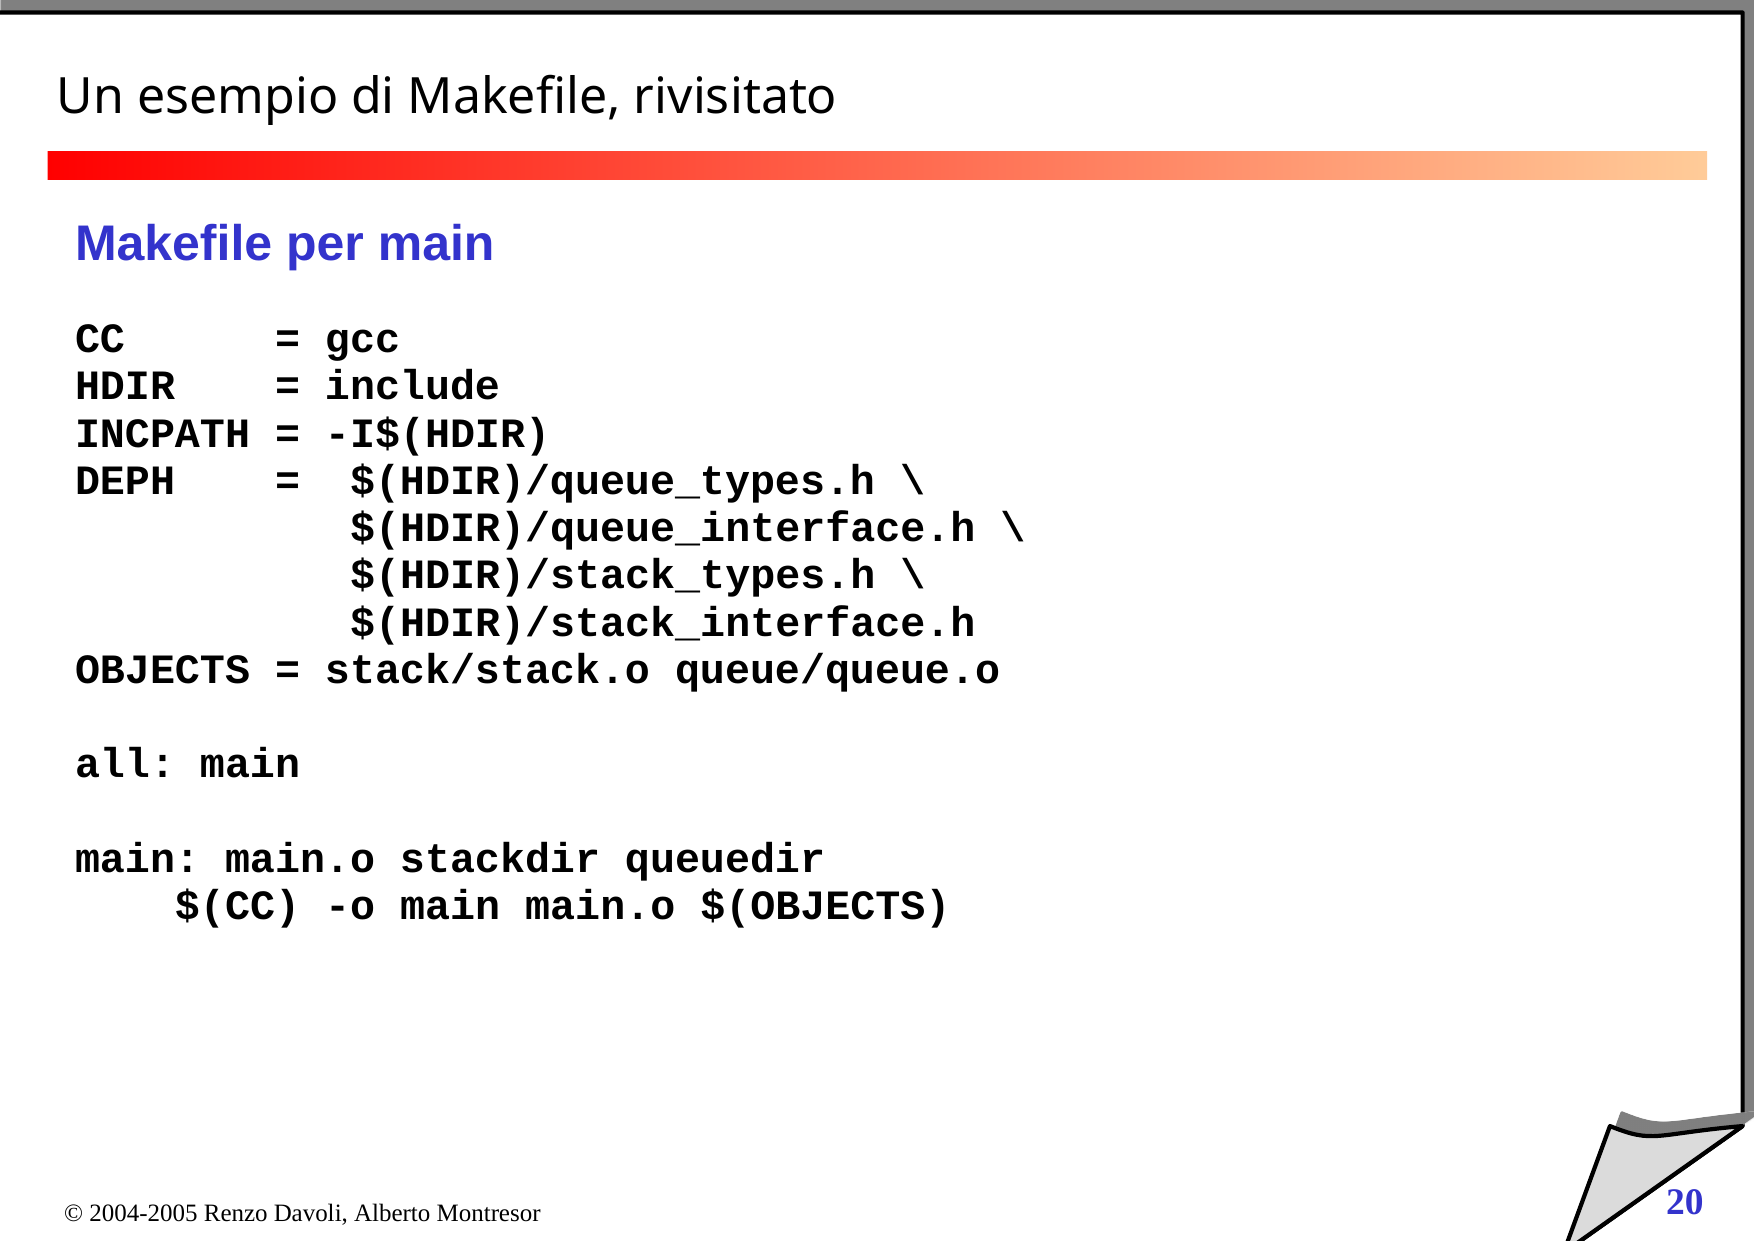

# Un esempio di Makefile, rivisitato
Makefile per main
CC = gcc
HDIR = include
INCPATH = -I$(HDIR)
DEPH = $(HDIR)/queue_types.h \
 $(HDIR)/queue_interface.h \
 $(HDIR)/stack_types.h \
 $(HDIR)/stack_interface.h
OBJECTS = stack/stack.o queue/queue.o
all: main
main: main.o stackdir queuedir
 $(CC) -o main main.o $(OBJECTS)